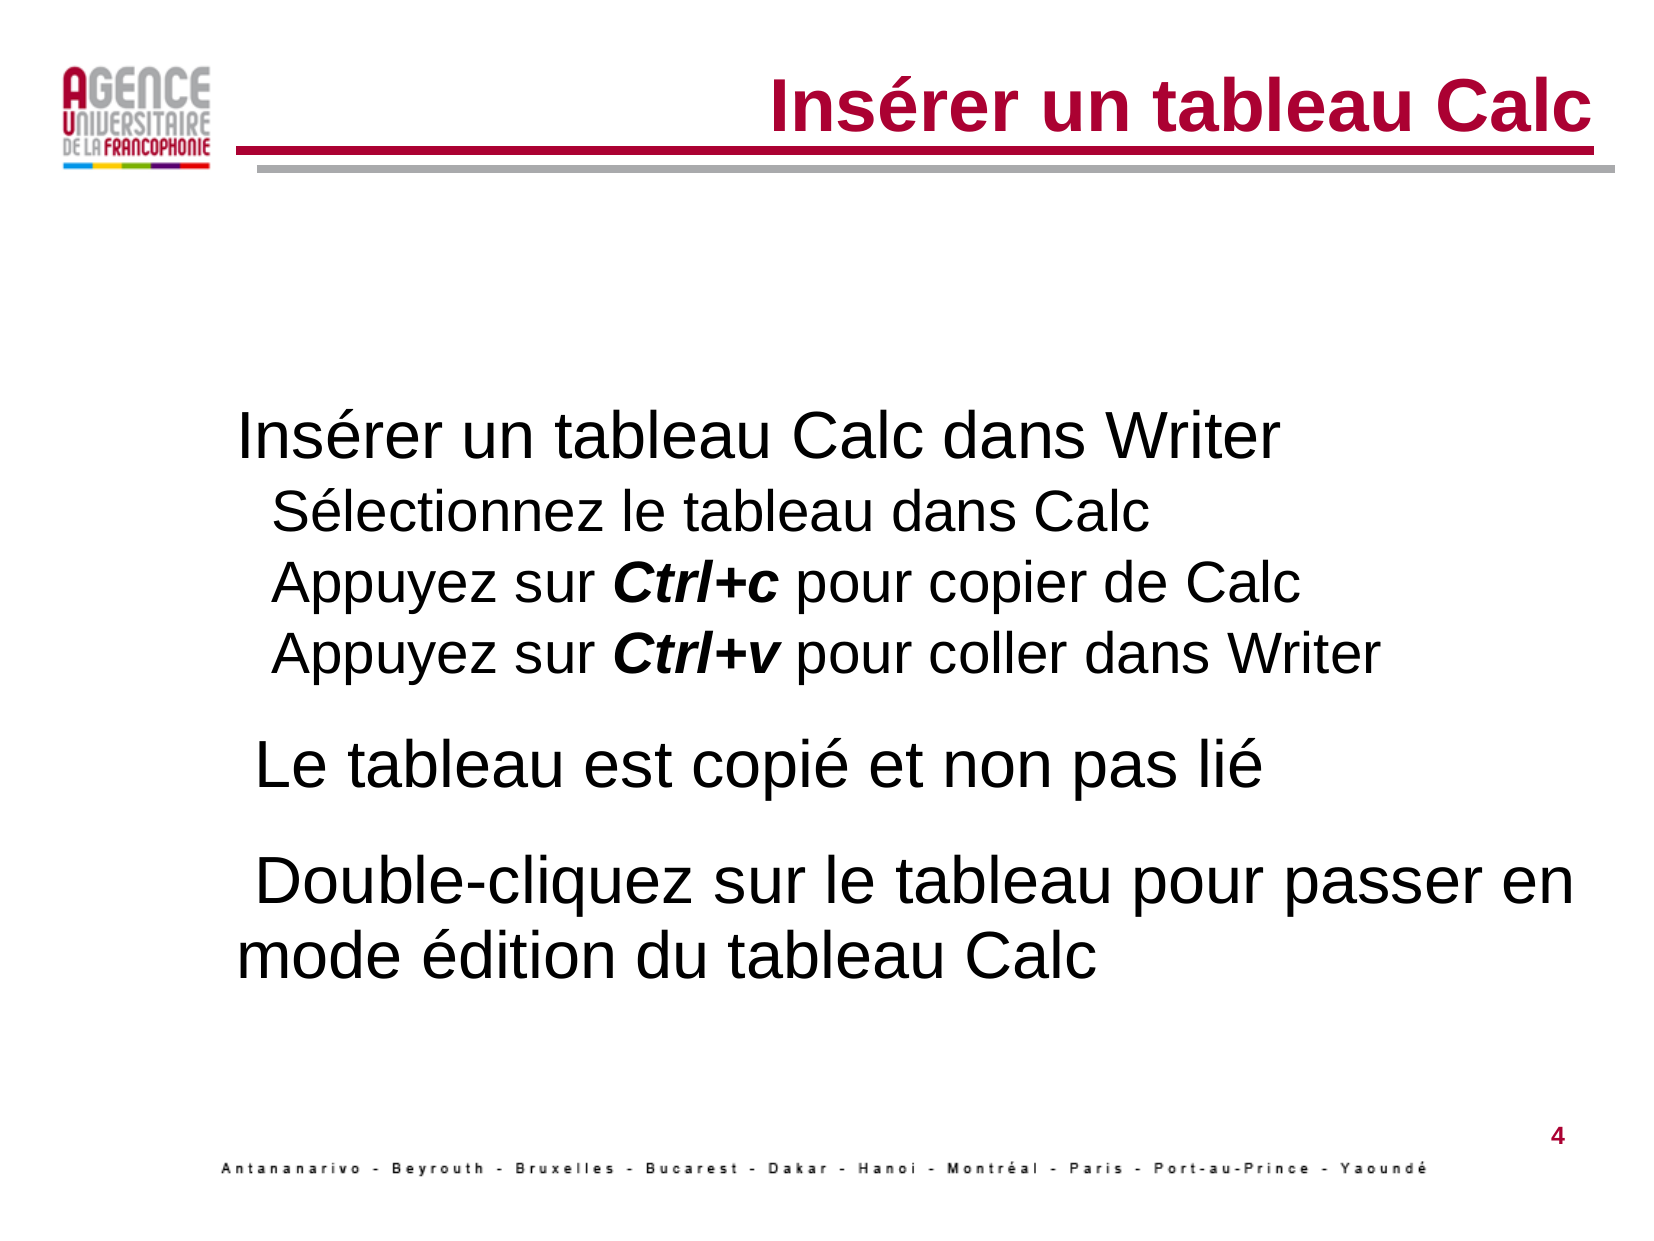

# Insérer un tableau Calc
Insérer un tableau Calc dans Writer
Sélectionnez le tableau dans Calc
Appuyez sur Ctrl+c pour copier de Calc
Appuyez sur Ctrl+v pour coller dans Writer
 Le tableau est copié et non pas lié
 Double-cliquez sur le tableau pour passer en mode édition du tableau Calc
4